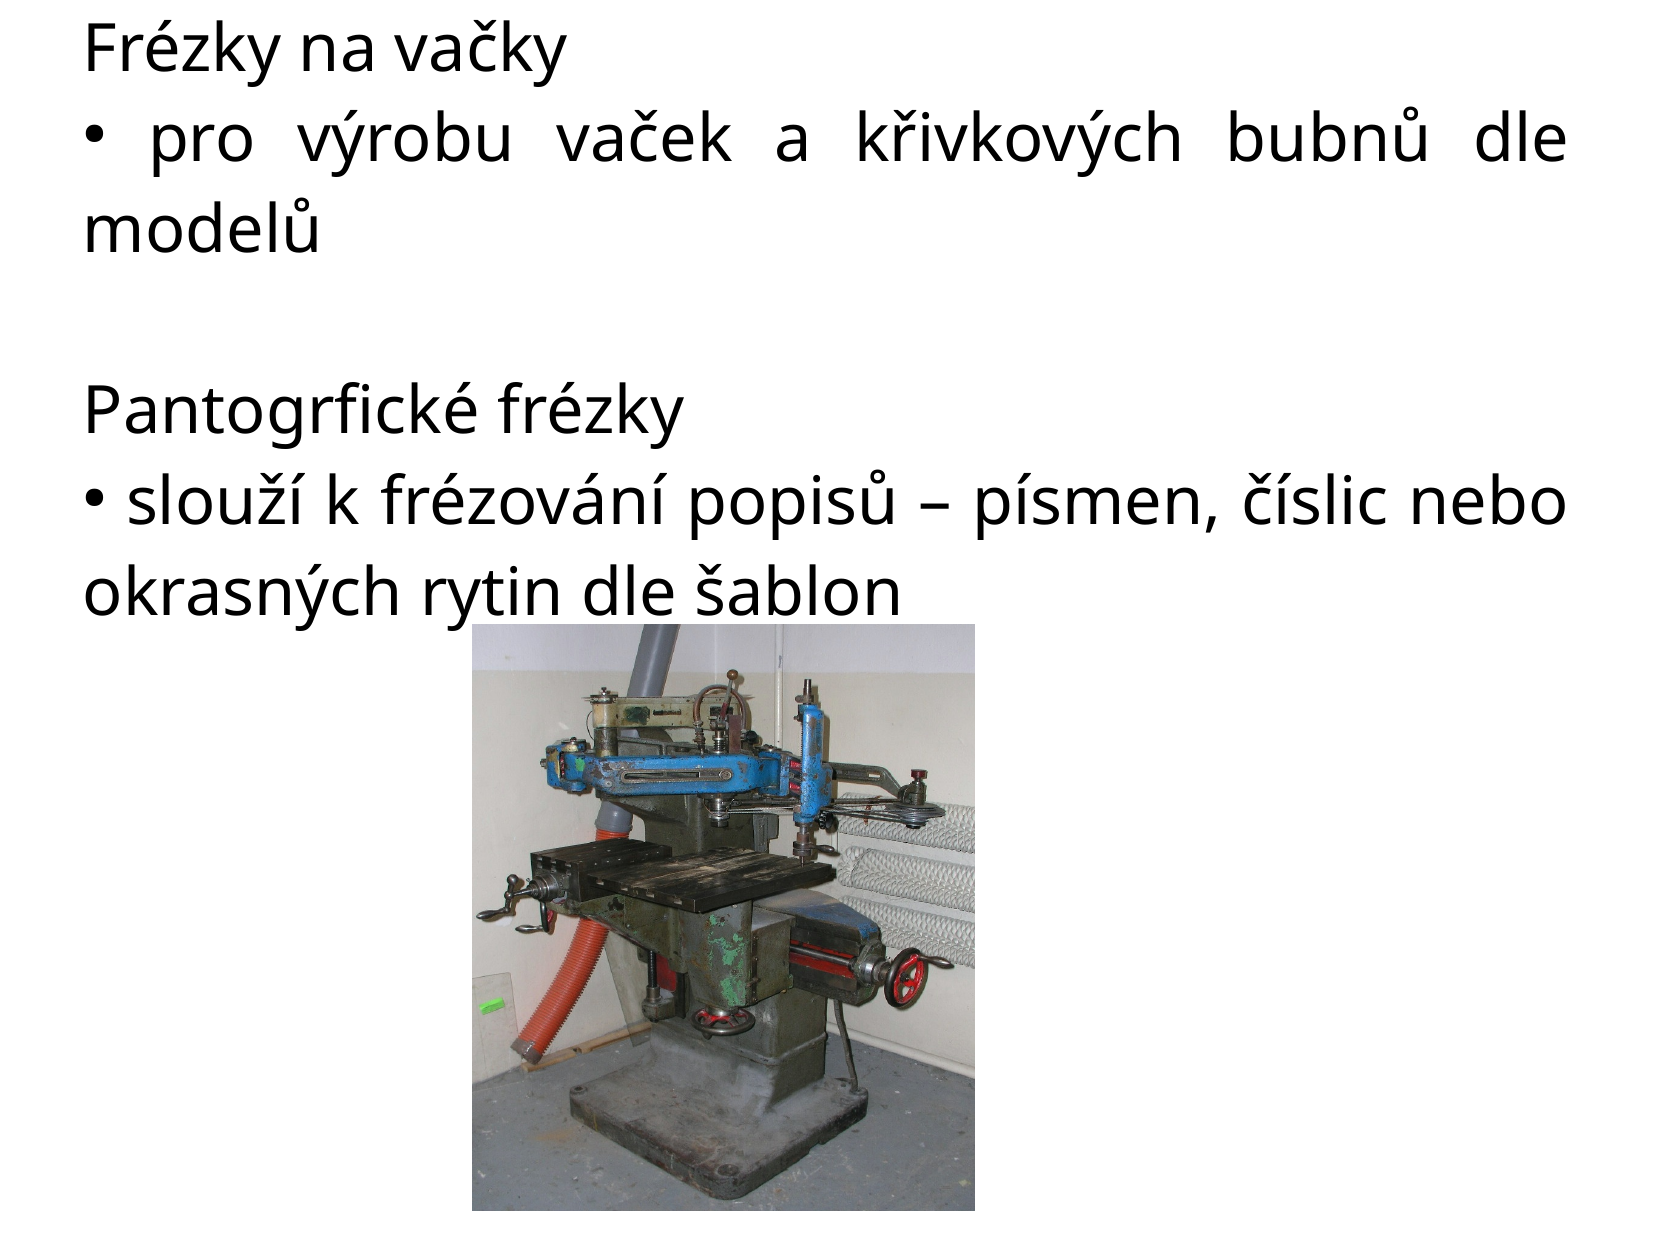

# Frézky na vačky
 pro výrobu vaček a křivkových bubnů dle modelů
Pantogrfické frézky
 slouží k frézování popisů – písmen, číslic nebo okrasných rytin dle šablon